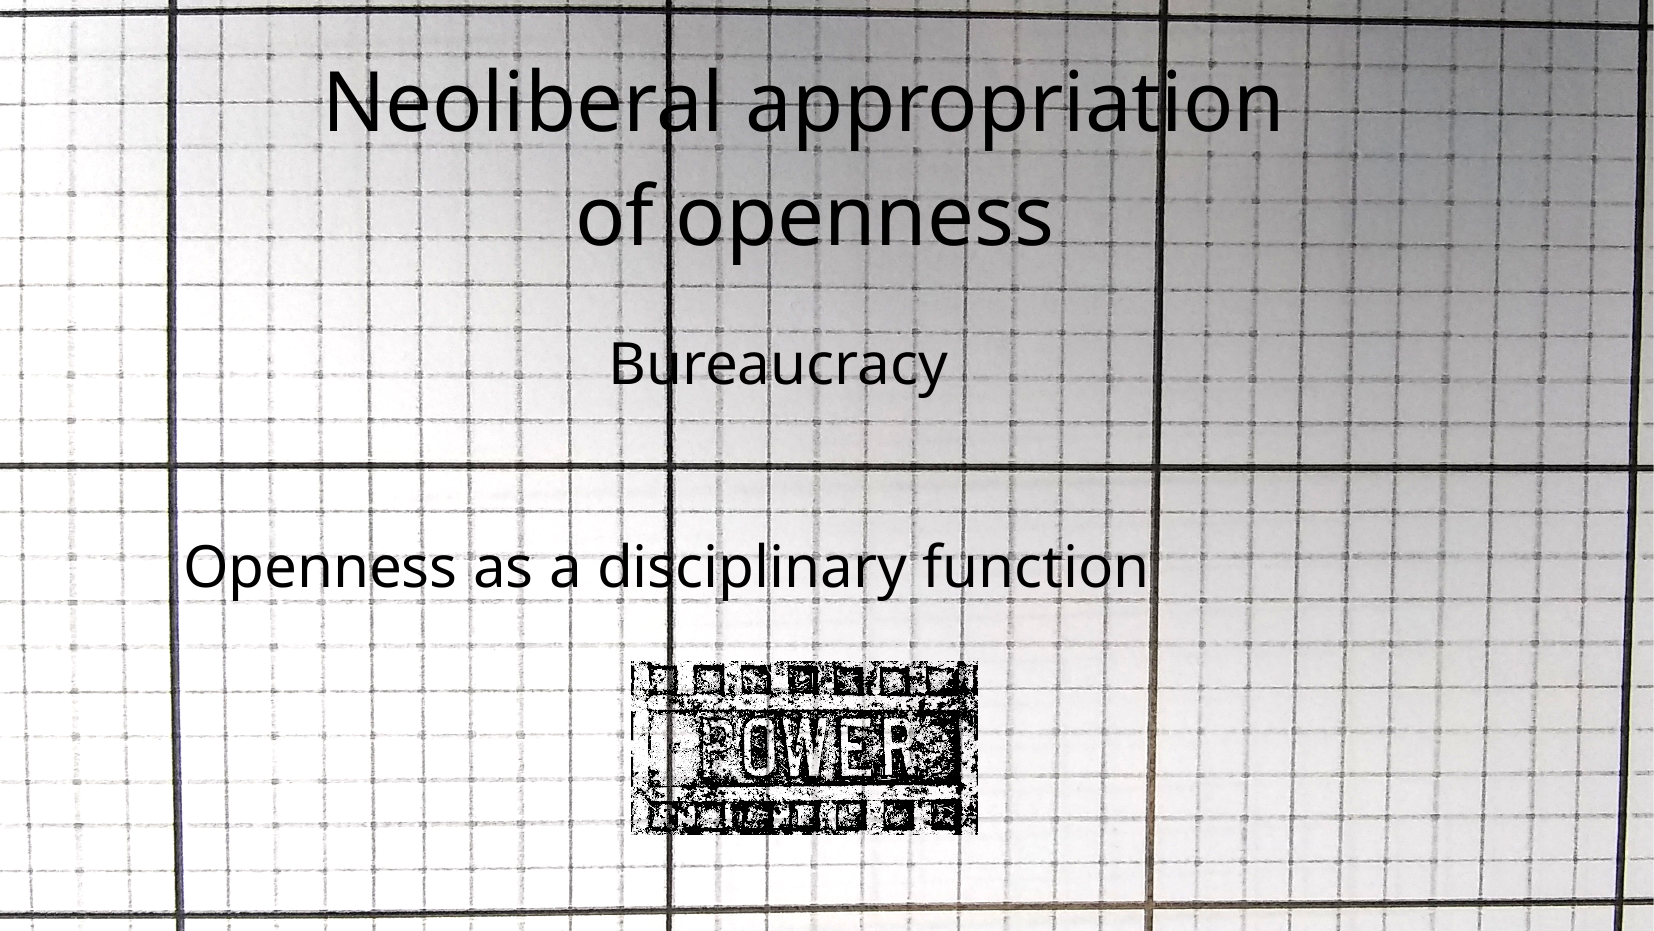

# Neoliberal appropriation of openness
Bureaucracy
Openness as a disciplinary function